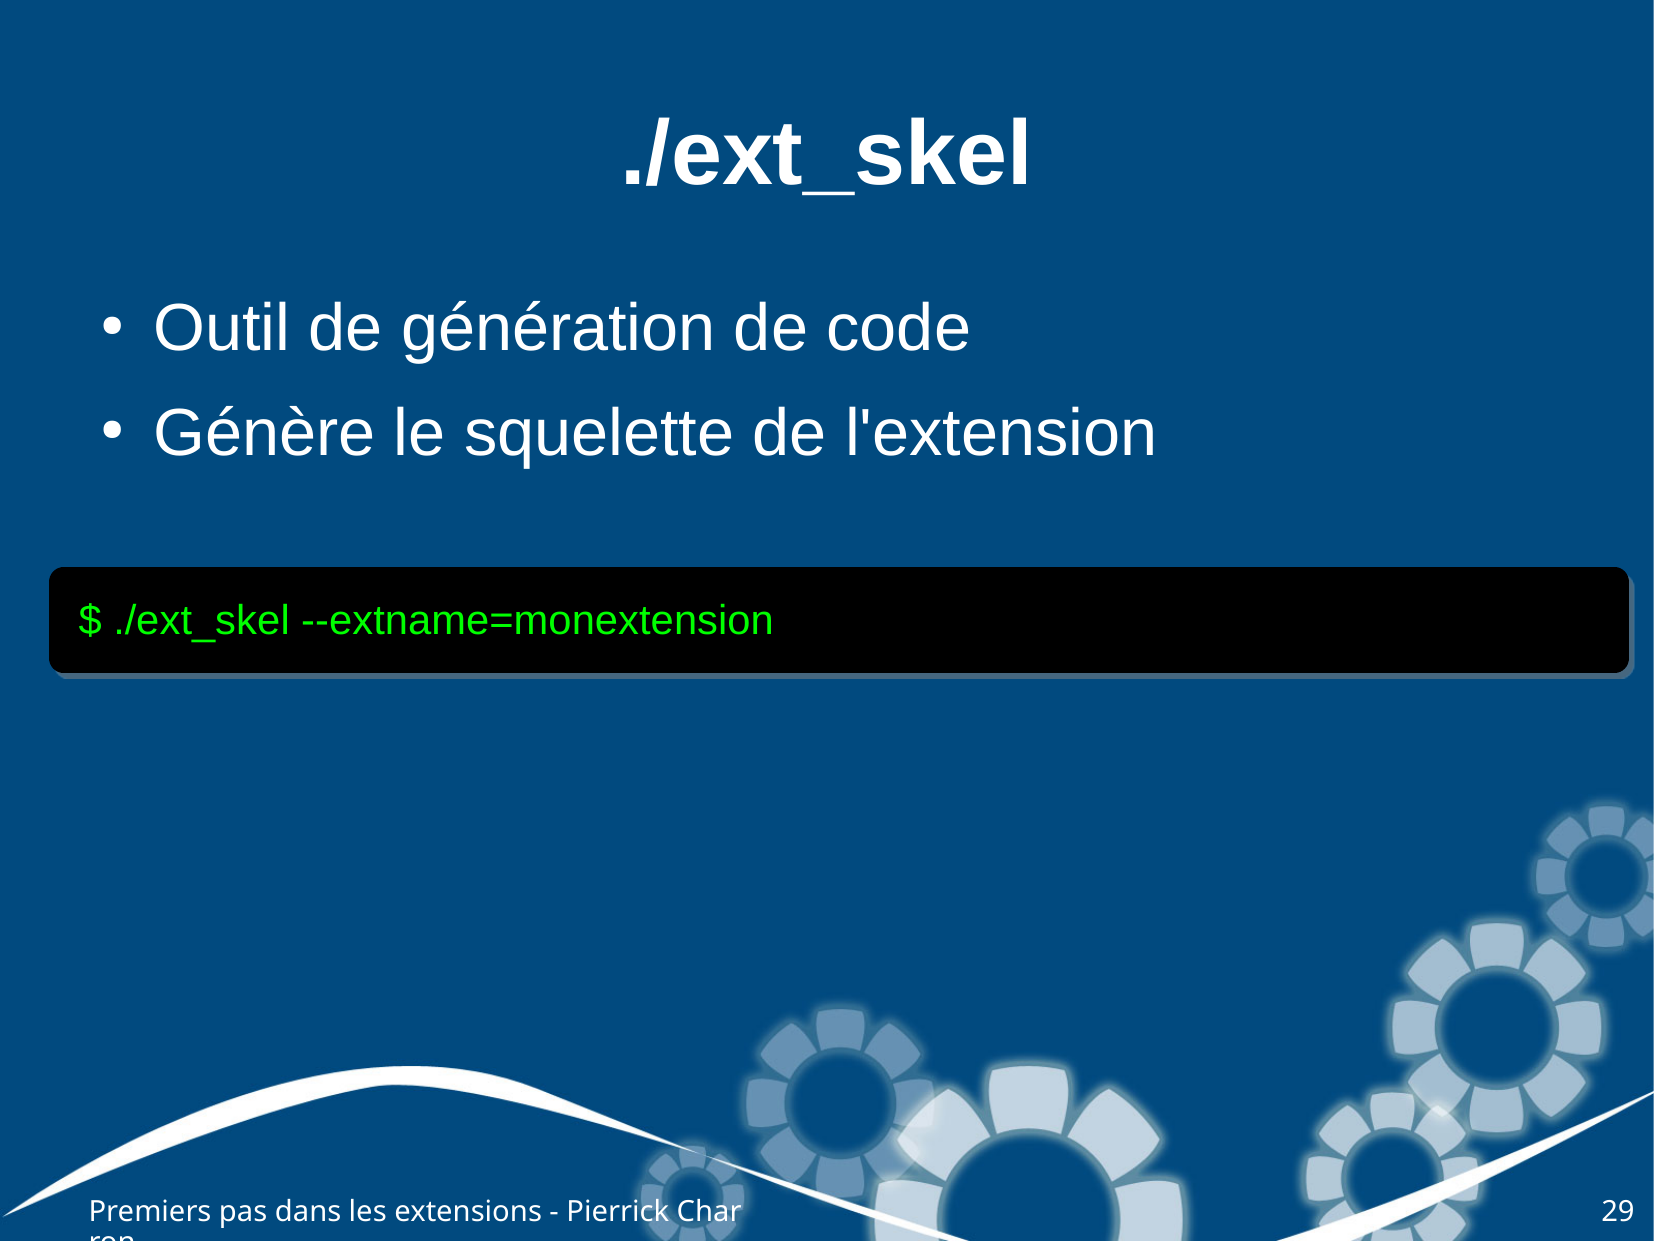

# ./ext_skel
Outil de génération de code
Génère le squelette de l'extension
$ ./ext_skel --extname=monextension
Premiers pas dans les extensions - Pierrick Charron
29